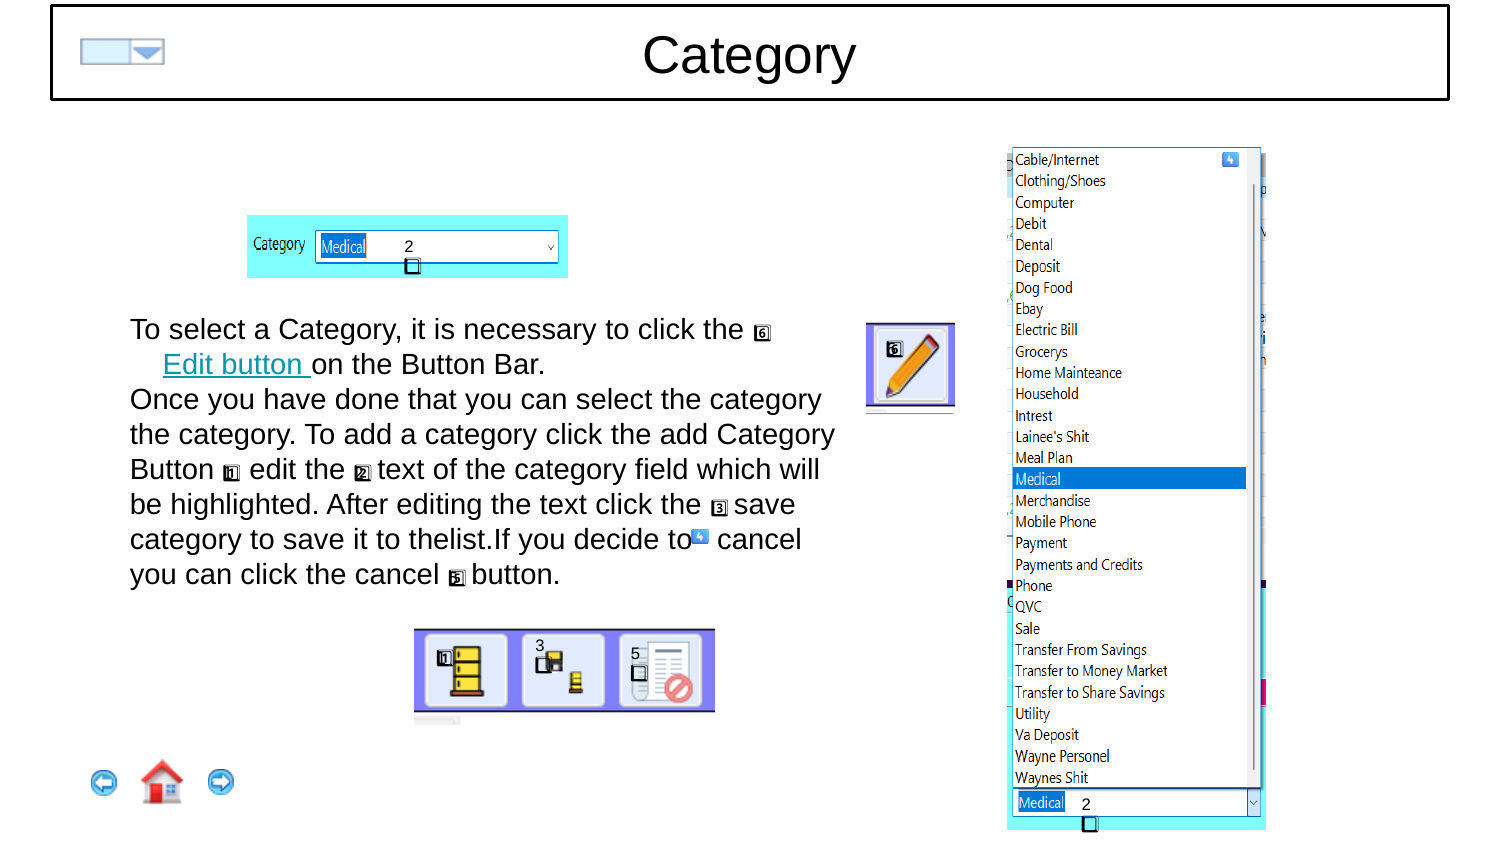

# Category
2️⃣
To select a Category, it is necessary to click the 6️⃣ Edit button on the Button Bar.
Once you have done that you can select the category the category. To add a category click the add Category Button 1️⃣ edit the 2️⃣ text of the category field which will be highlighted. After editing the text click the 3️⃣ save category to save it to thelist.If you decide to cancel you can click the cancel 5️⃣ button.
6️⃣
1️⃣
3️⃣
5️⃣
2️⃣